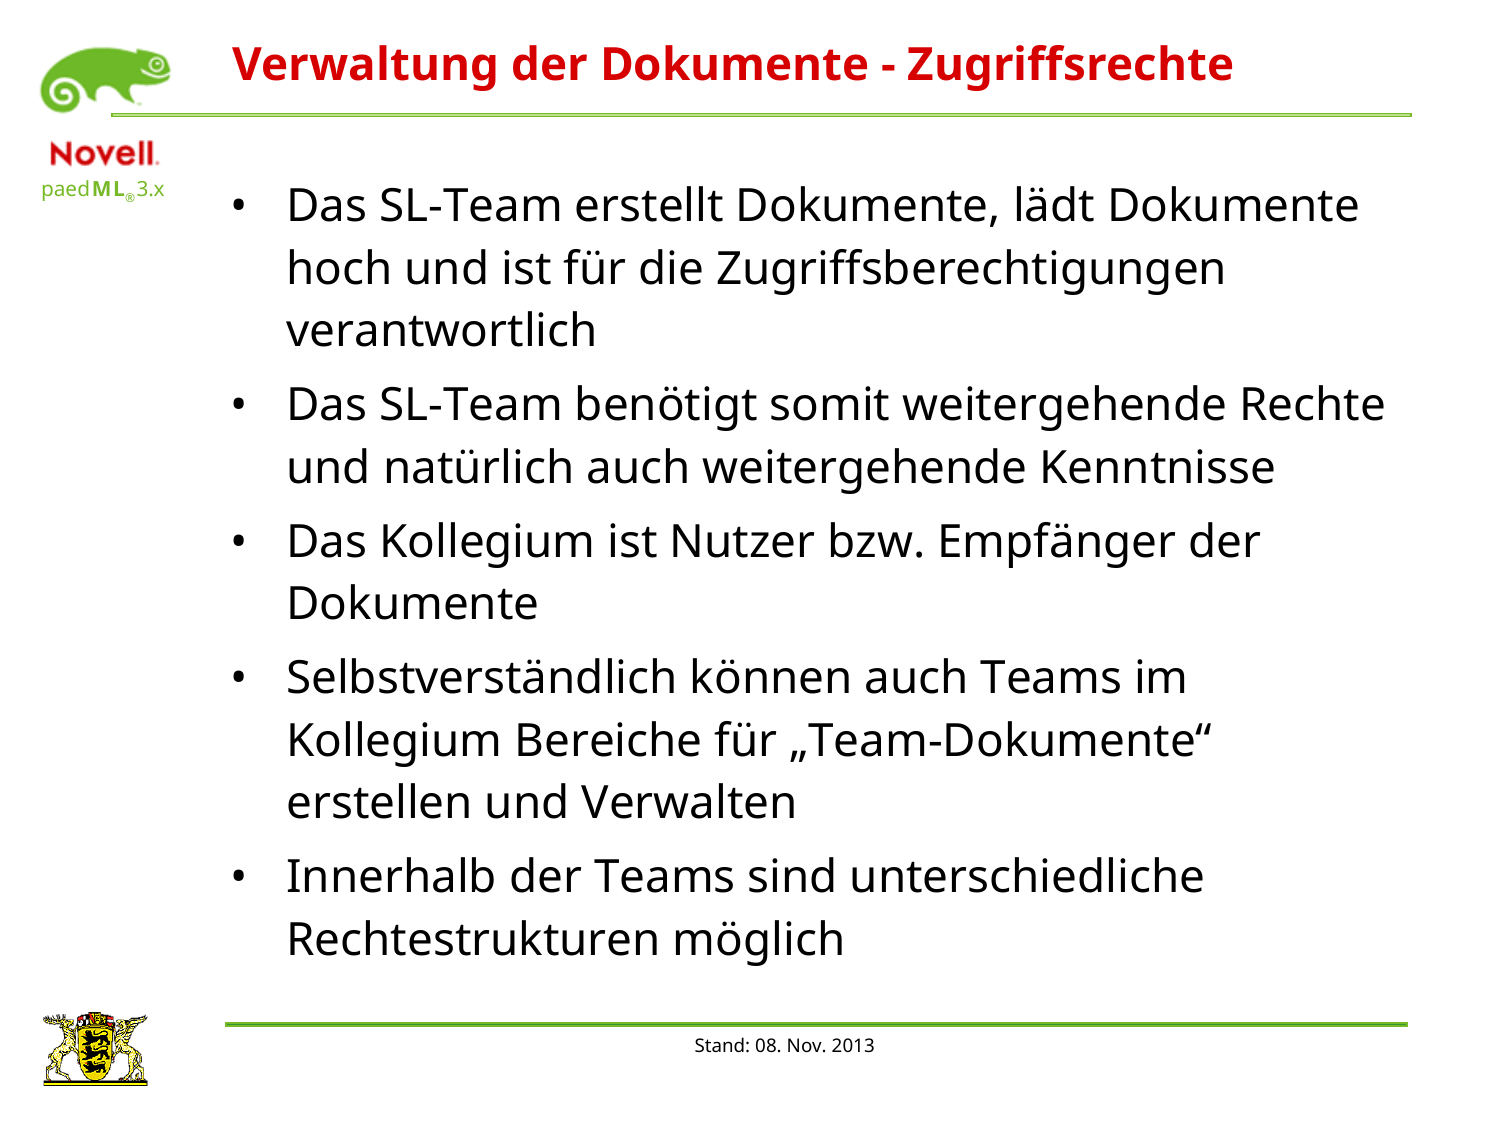

# Verwaltung der Dokumente - Zugriffsrechte
Das SL-Team erstellt Dokumente, lädt Dokumente hoch und ist für die Zugriffsberechtigungen verantwortlich
Das SL-Team benötigt somit weitergehende Rechte und natürlich auch weitergehende Kenntnisse
Das Kollegium ist Nutzer bzw. Empfänger der Dokumente
Selbstverständlich können auch Teams im Kollegium Bereiche für „Team-Dokumente“ erstellen und Verwalten
Innerhalb der Teams sind unterschiedliche Rechtestrukturen möglich
08. Nov. 2013